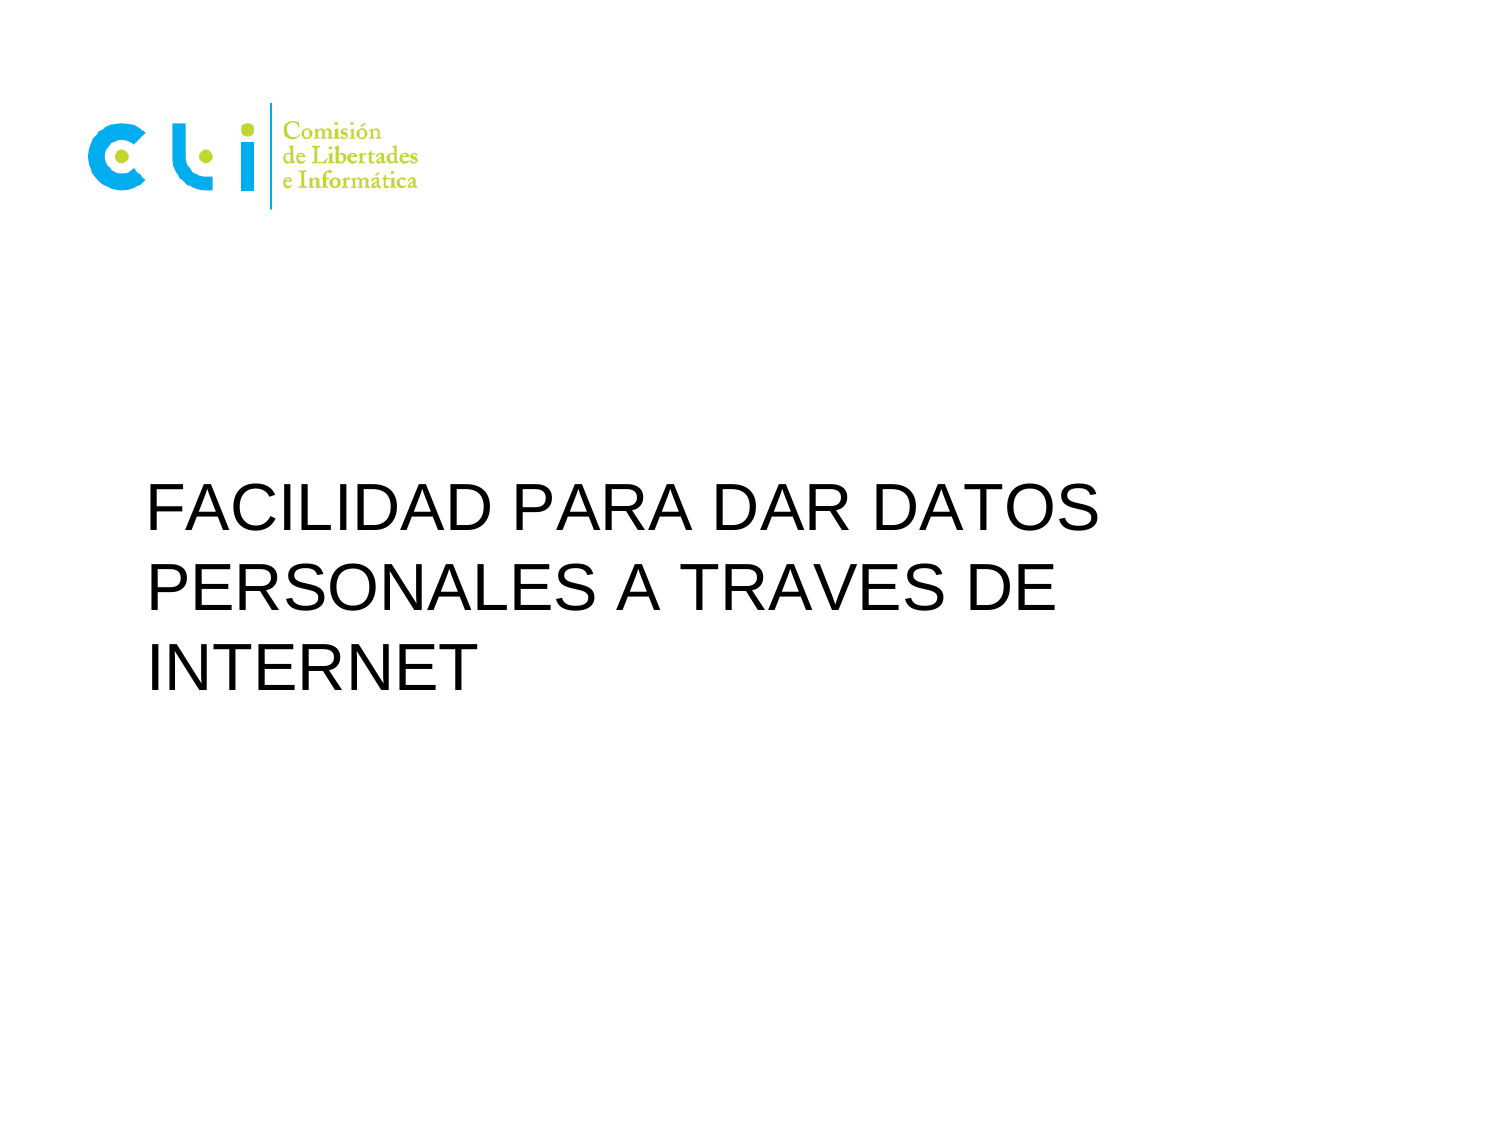

# FACILIDAD PARA DAR DATOS PERSONALES A TRAVES DE INTERNET